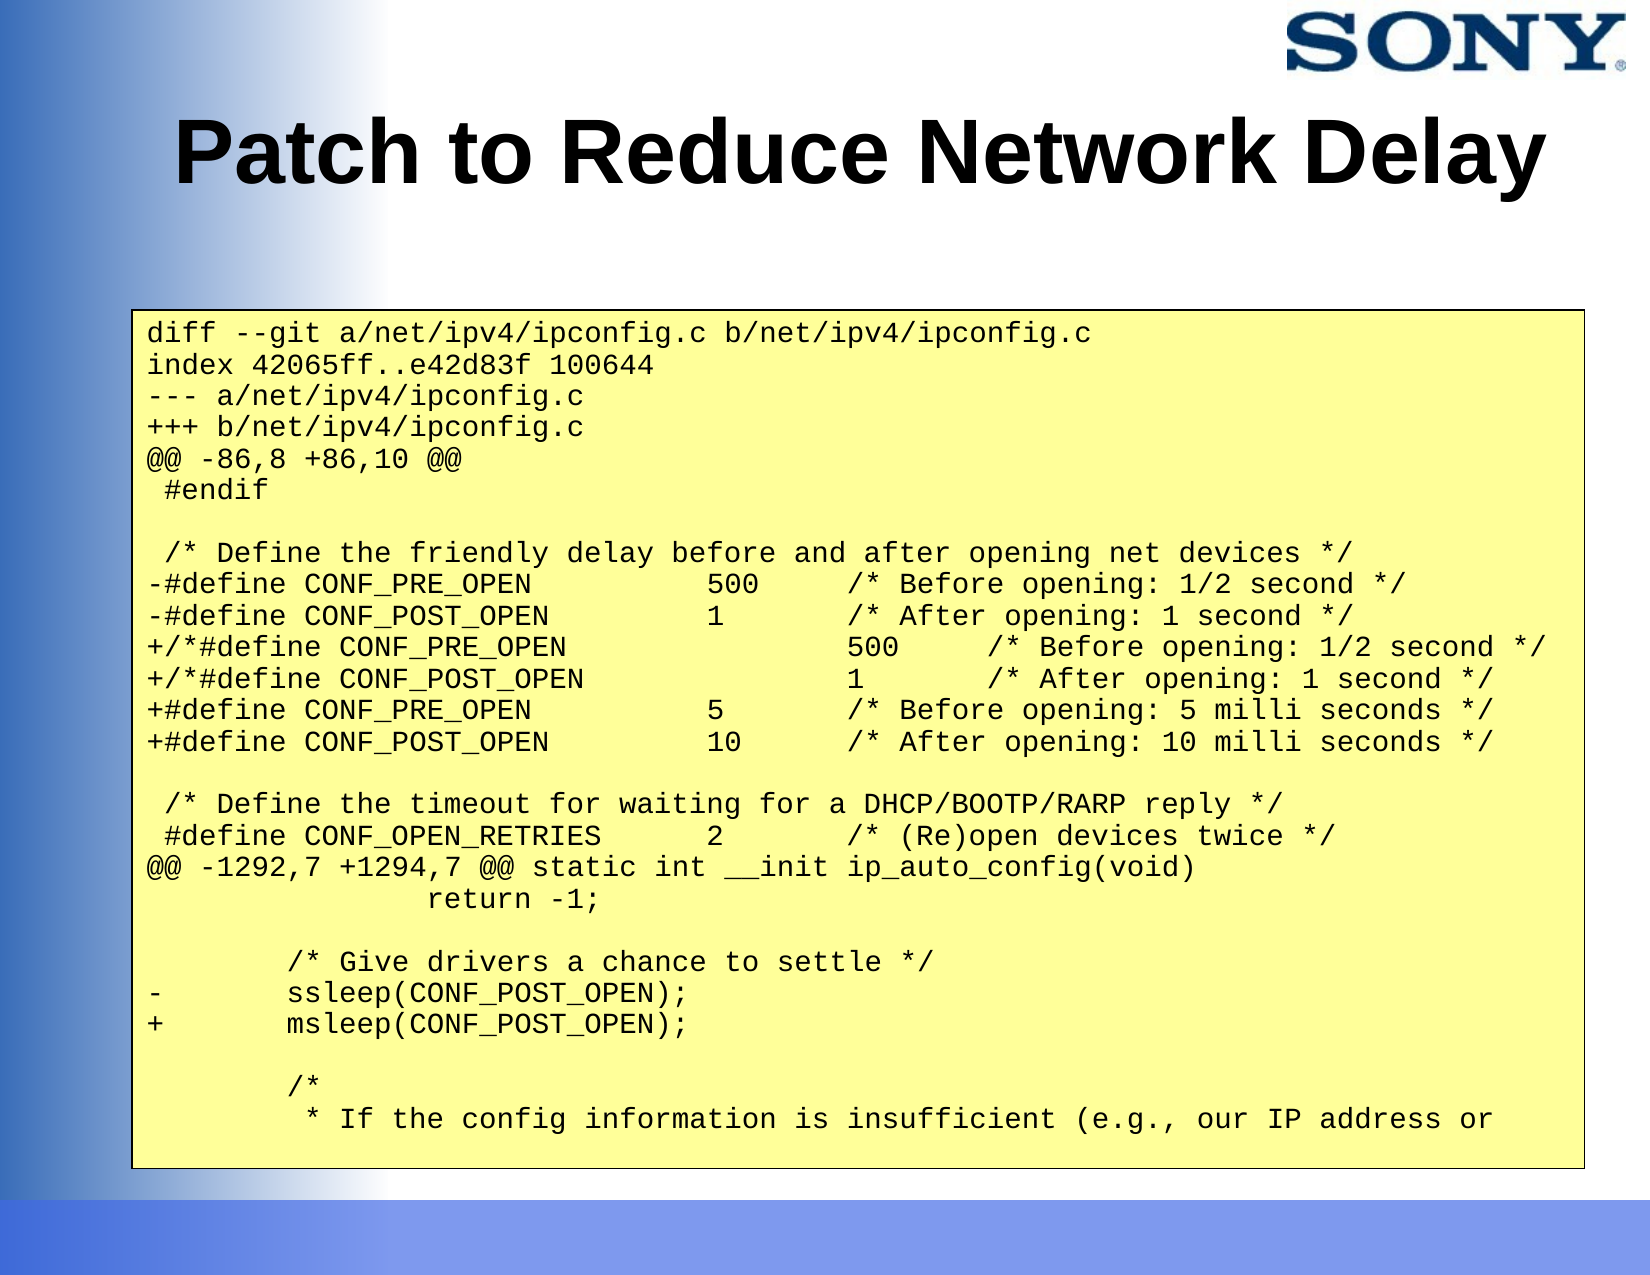

# Patch to Reduce Network Delay
diff --git a/net/ipv4/ipconfig.c b/net/ipv4/ipconfig.c
index 42065ff..e42d83f 100644
--- a/net/ipv4/ipconfig.c
+++ b/net/ipv4/ipconfig.c
@@ -86,8 +86,10 @@
 #endif
 /* Define the friendly delay before and after opening net devices */
-#define CONF_PRE_OPEN 500 /* Before opening: 1/2 second */
-#define CONF_POST_OPEN 1 /* After opening: 1 second */
+/*#define CONF_PRE_OPEN 500 /* Before opening: 1/2 second */
+/*#define CONF_POST_OPEN 1 /* After opening: 1 second */
+#define CONF_PRE_OPEN 5 /* Before opening: 5 milli seconds */
+#define CONF_POST_OPEN 10 /* After opening: 10 milli seconds */
 /* Define the timeout for waiting for a DHCP/BOOTP/RARP reply */
 #define CONF_OPEN_RETRIES 2 /* (Re)open devices twice */
@@ -1292,7 +1294,7 @@ static int __init ip_auto_config(void)
 return -1;
 /* Give drivers a chance to settle */
- ssleep(CONF_POST_OPEN);
+ msleep(CONF_POST_OPEN);
 /*
 * If the config information is insufficient (e.g., our IP address or